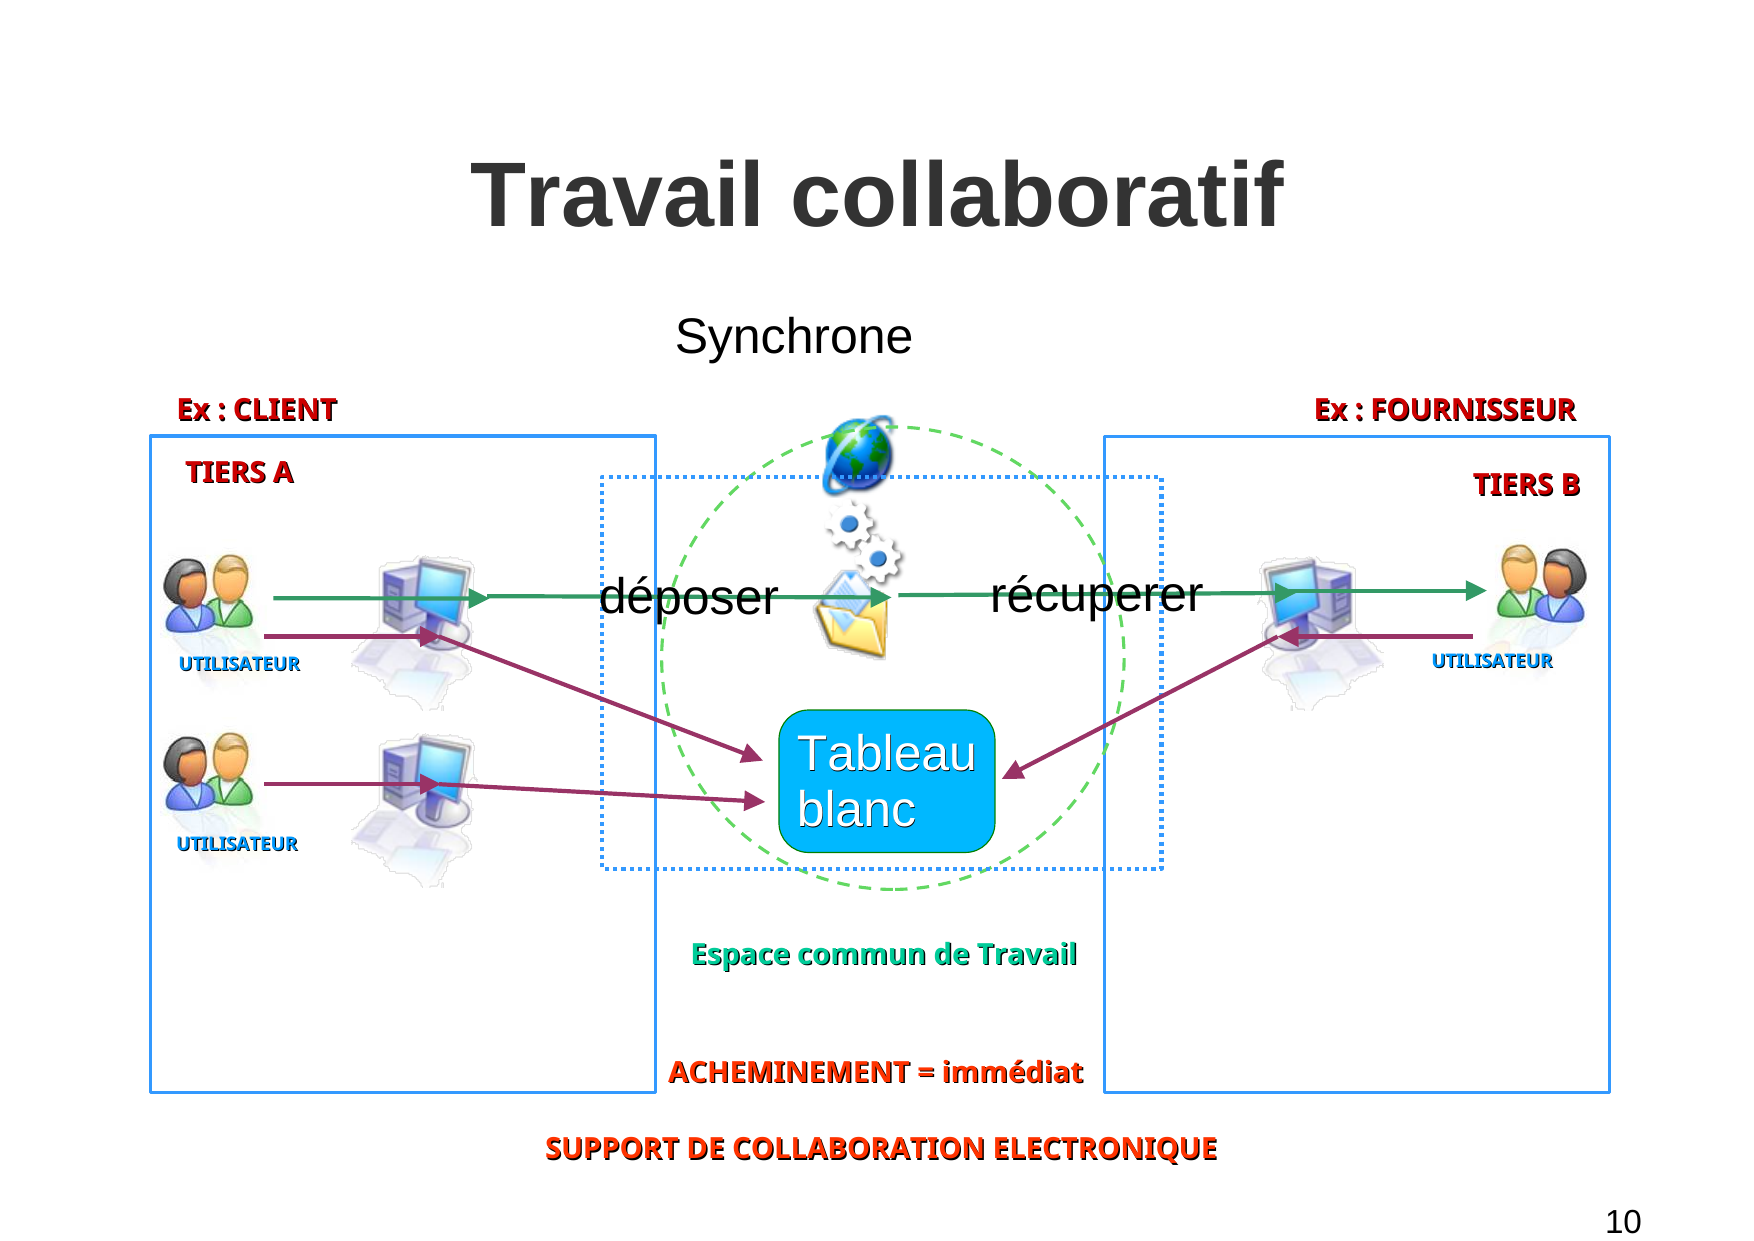

# Travail collaboratif
Synchrone
Ex : CLIENT
Ex : FOURNISSEUR
TIERS A
TIERS B
récuperer
déposer
UTILISATEUR
UTILISATEUR
Tableau
blanc
UTILISATEUR
Espace commun de Travail
ACHEMINEMENT = immédiat
SUPPORT DE COLLABORATION ELECTRONIQUE